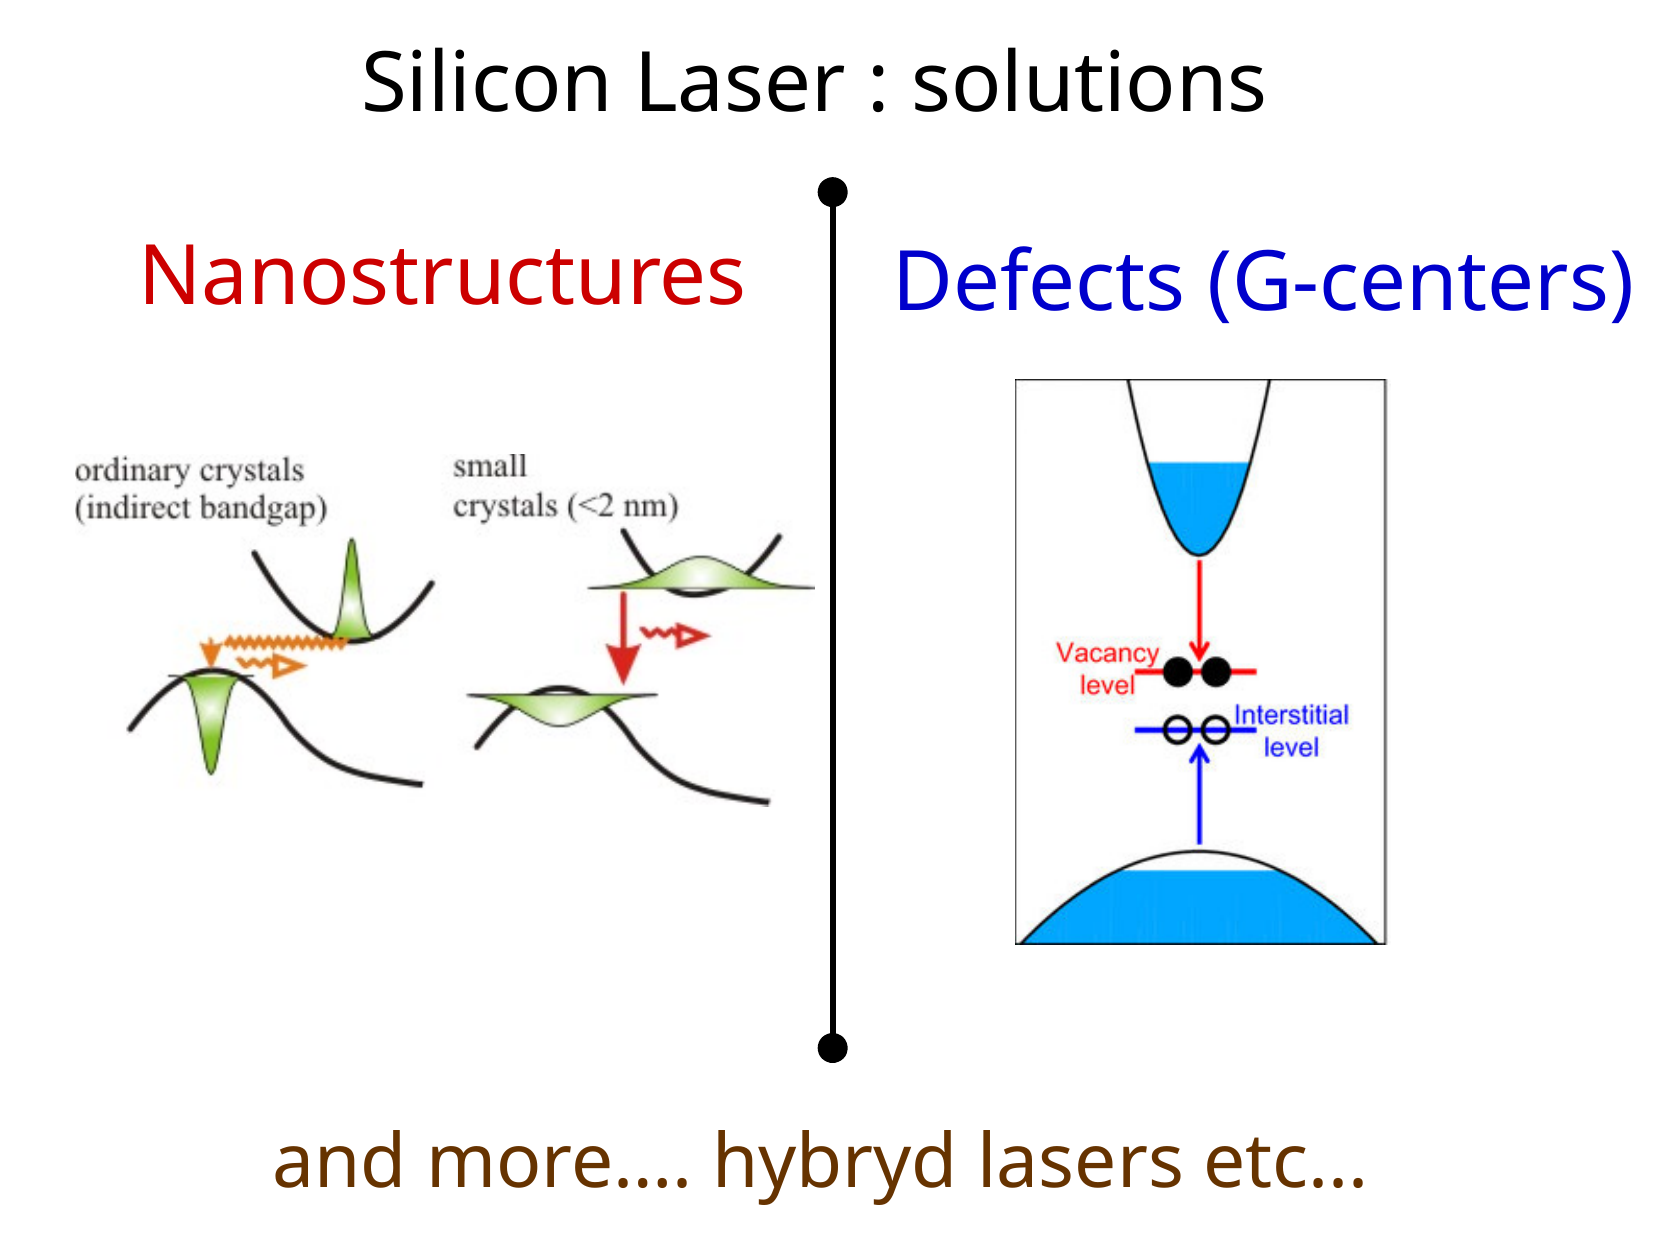

# Silicon Laser : solutions
Defects (G-centers)
Nanostructures
and more…. hybryd lasers etc...